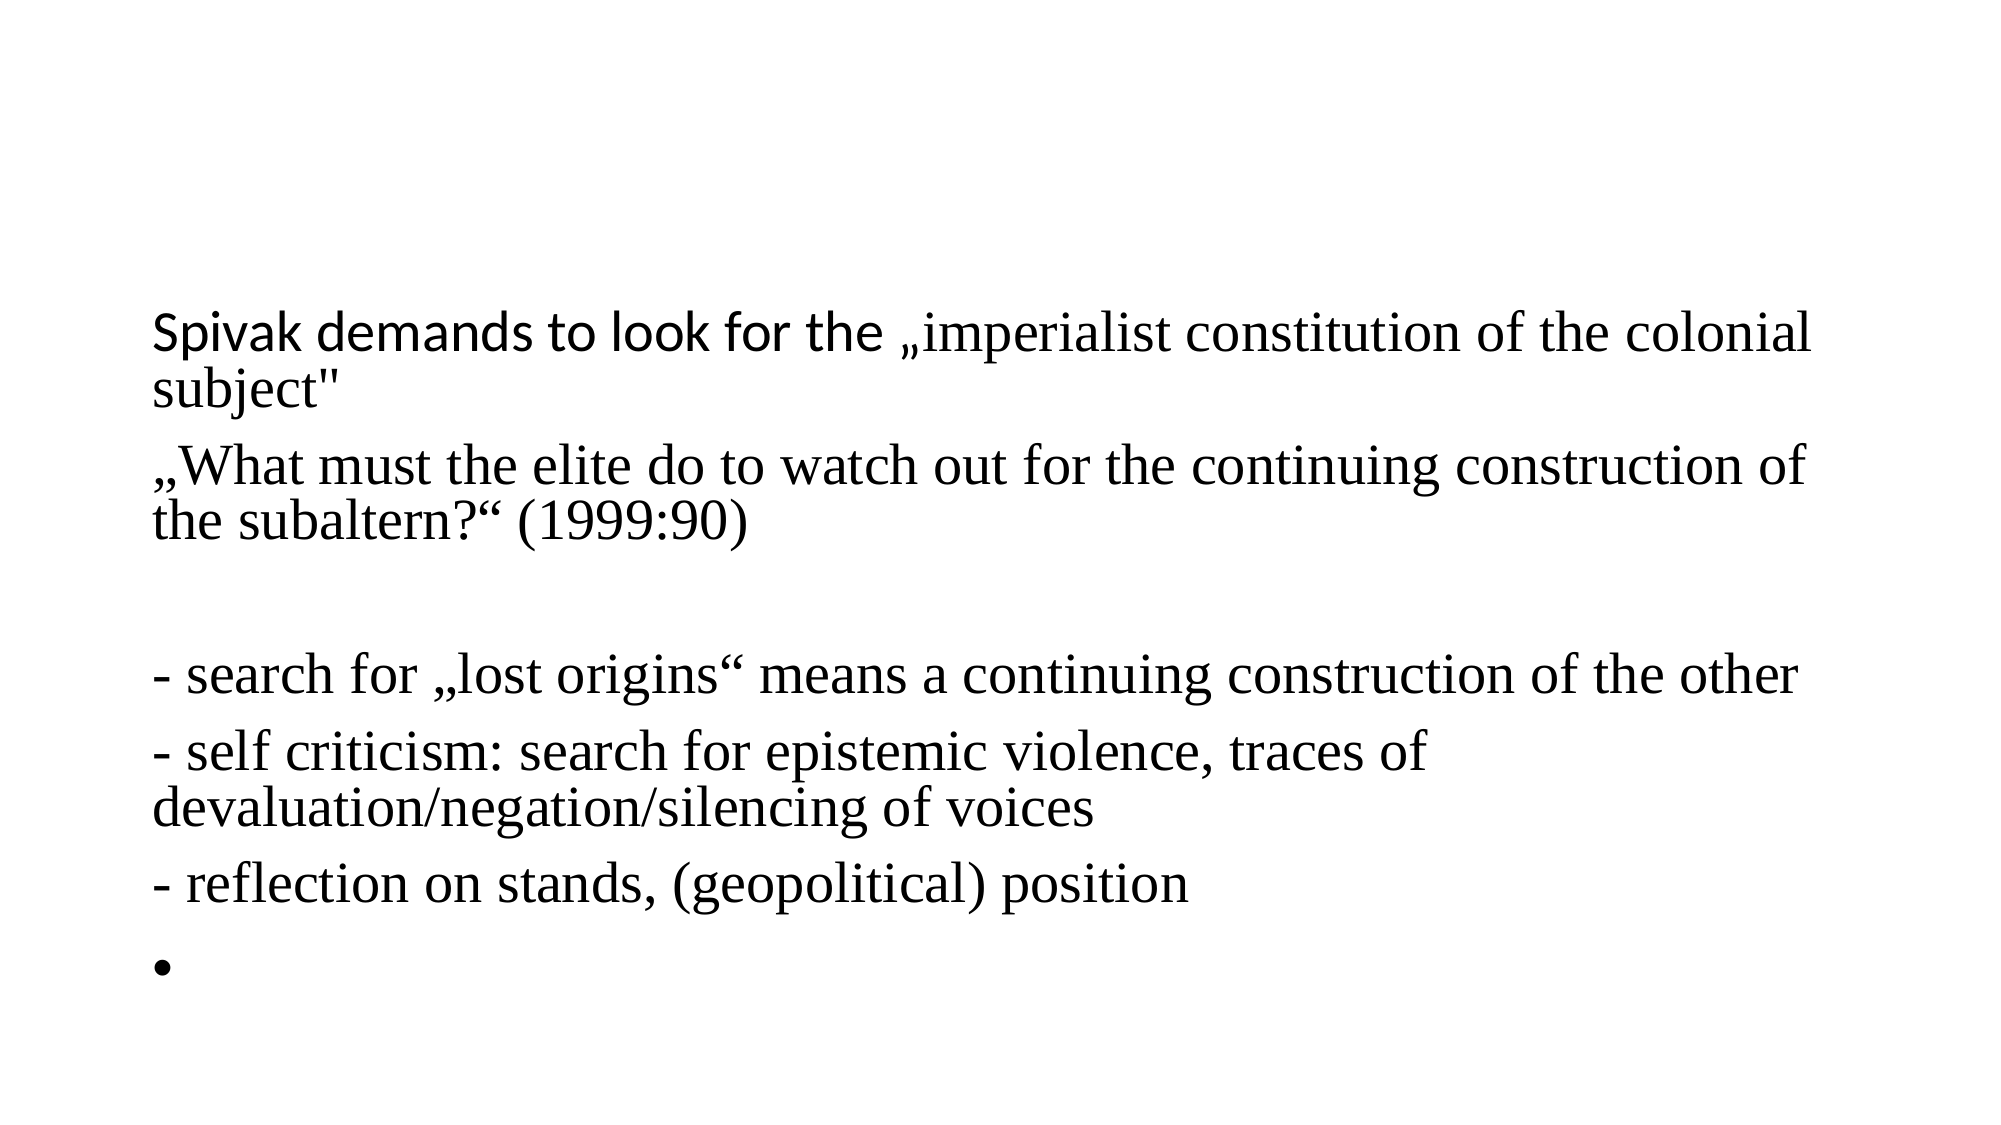

#
Spivak demands to look for the „imperialist constitution of the colonial subject"
„What must the elite do to watch out for the continuing construction of the subaltern?“ (1999:90)
- search for „lost origins“ means a continuing construction of the other
- self criticism: search for epistemic violence, traces of devaluation/negation/silencing of voices
- reflection on stands, (geopolitical) position